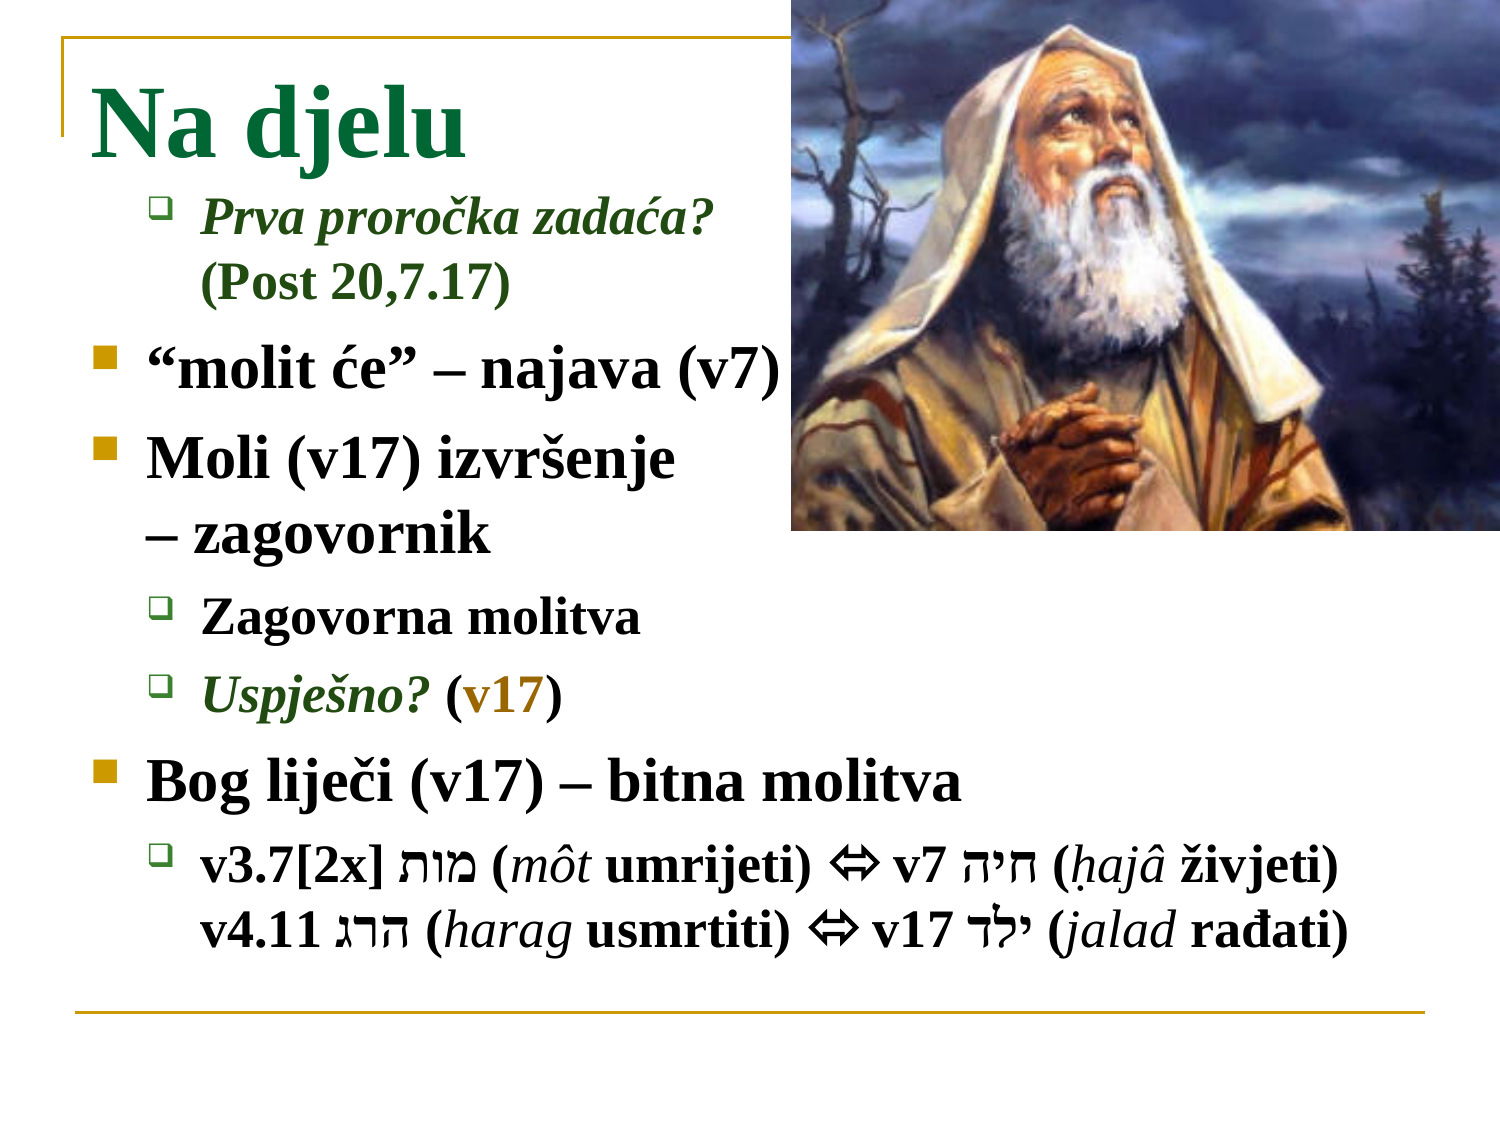

# Na djelu
Prva proročka zadaća?
(Post 20,7.17)
“molit će” – najava (v7)
Moli (v17) izvršenje
– zagovornik
Zagovorna molitva
Uspješno? (v17)
Bog liječi (v17) – bitna molitva
v3.7[2x] מות (môt umrijeti)  v7 חיה (ḥajâ živjeti)
v4.11 הרג (harag usmrtiti)  v17 ילד (jalad rađati)